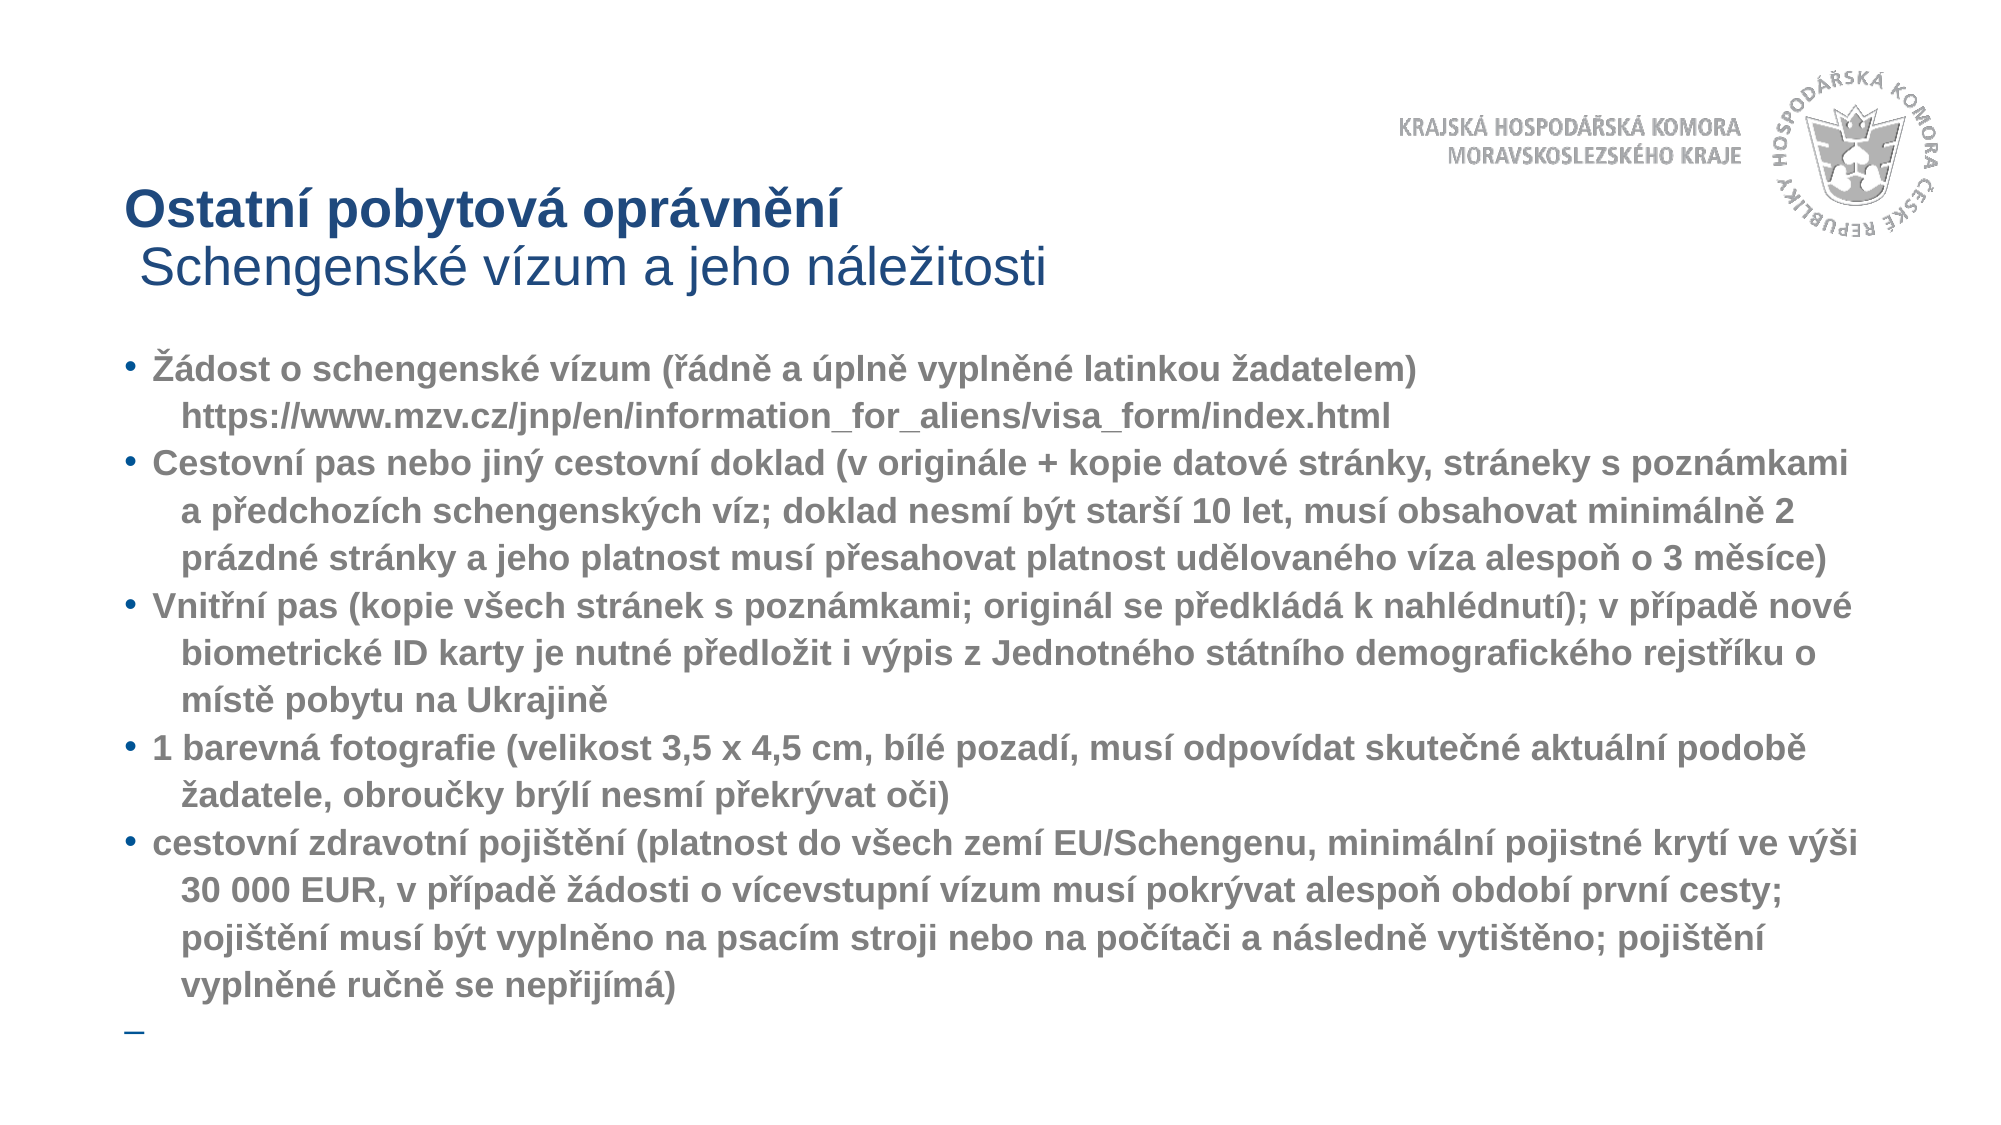

# Ostatní pobytová oprávnění Schengenské vízum a jeho náležitosti
Žádost o schengenské vízum (řádně a úplně vyplněné latinkou žadatelem) https://www.mzv.cz/jnp/en/information_for_aliens/visa_form/index.html
Cestovní pas nebo jiný cestovní doklad (v originále + kopie datové stránky, stráneky s poznámkami a předchozích schengenských víz; doklad nesmí být starší 10 let, musí obsahovat minimálně 2 prázdné stránky a jeho platnost musí přesahovat platnost udělovaného víza alespoň o 3 měsíce)
Vnitřní pas (kopie všech stránek s poznámkami; originál se předkládá k nahlédnutí); v případě nové biometrické ID karty je nutné předložit i výpis z Jednotného státního demografického rejstříku o místě pobytu na Ukrajině
1 barevná fotografie (velikost 3,5 x 4,5 cm, bílé pozadí, musí odpovídat skutečné aktuální podobě žadatele, obroučky brýlí nesmí překrývat oči)
cestovní zdravotní pojištění (platnost do všech zemí EU/Schengenu, minimální pojistné krytí ve výši 30 000 EUR, v případě žádosti o vícevstupní vízum musí pokrývat alespoň období první cesty; pojištění musí být vyplněno na psacím stroji nebo na počítači a následně vytištěno; pojištění vyplněné ručně se nepřijímá)